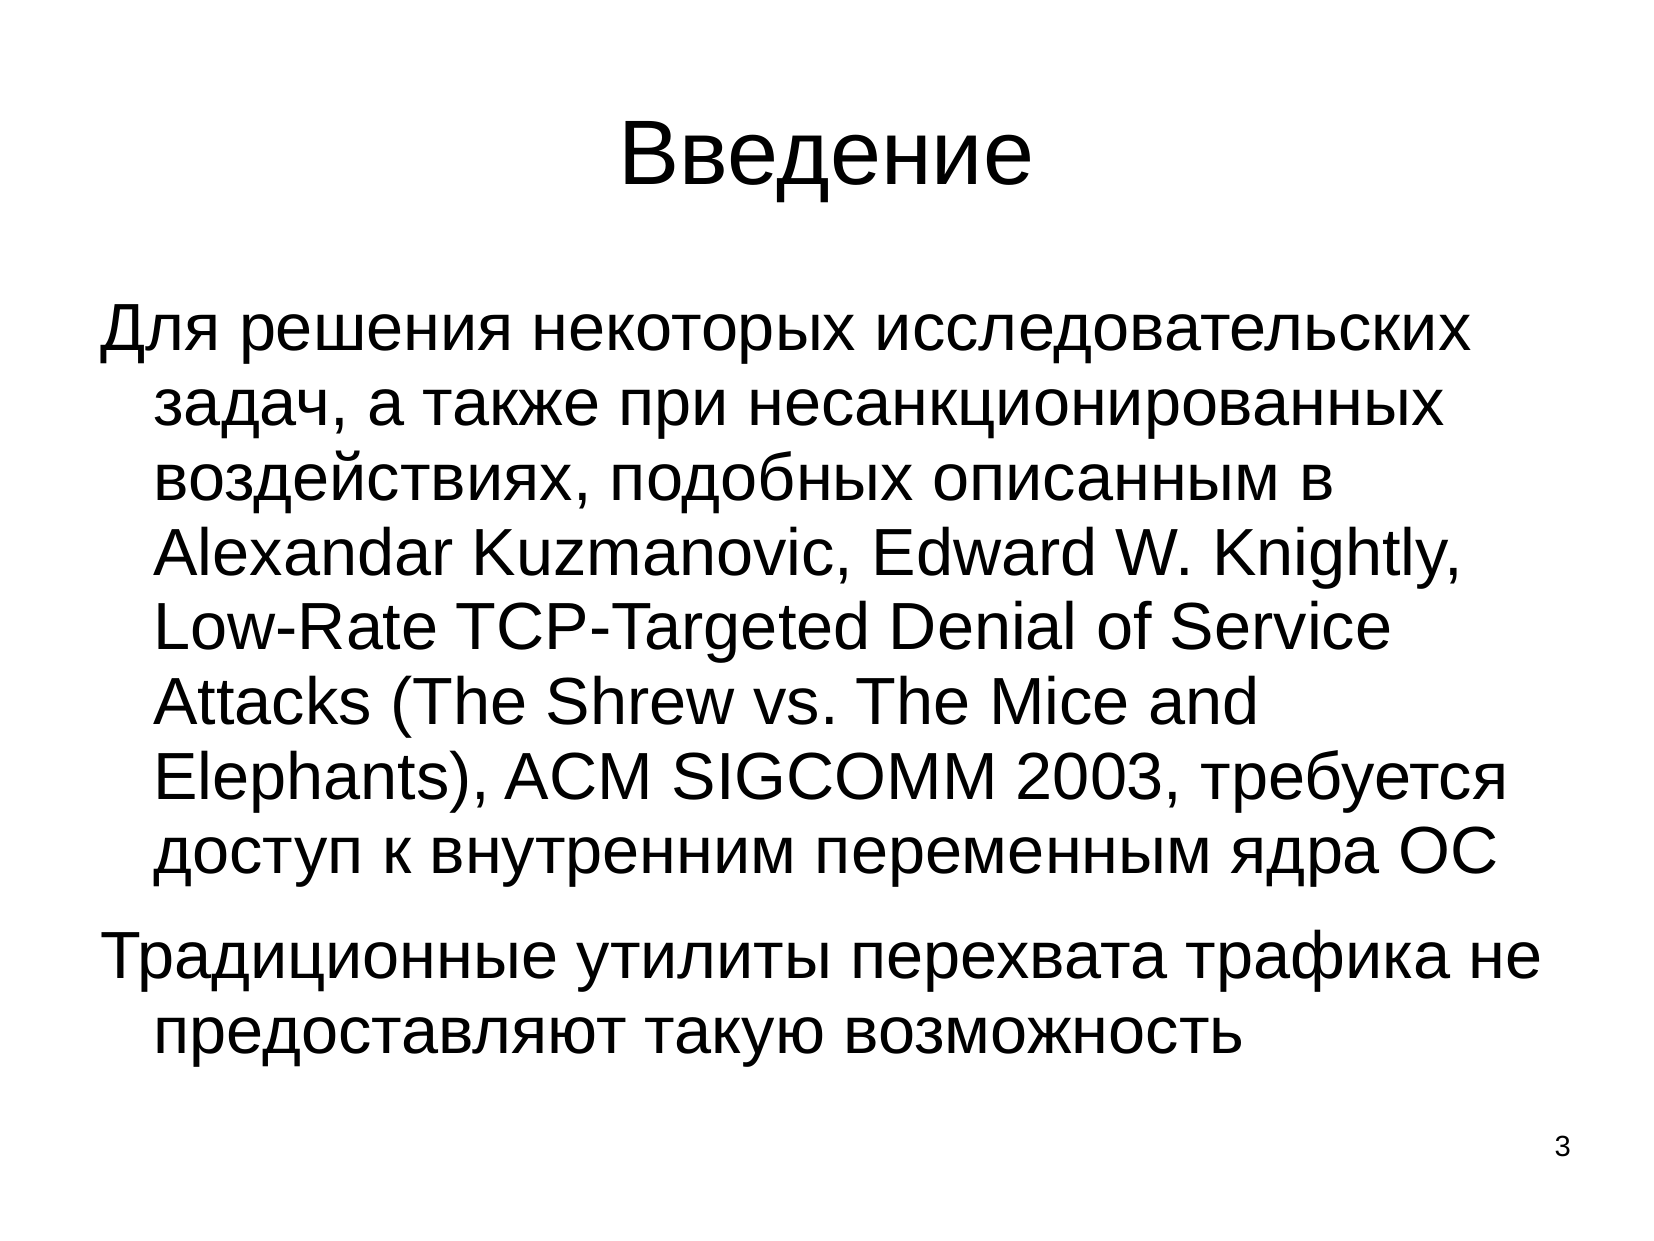

# Введение
Для решения некоторых исследовательских задач, а также при несанкционированных воздействиях, подобных описанным в Alexandar Kuzmanovic, Edward W. Knightly, Low-Rate TCP-Targeted Denial of Service Attacks (The Shrew vs. The Mice and Elephants), ACM SIGCOMM 2003, требуется доступ к внутренним переменным ядра ОС
Традиционные утилиты перехвата трафика не предоставляют такую возможность
3